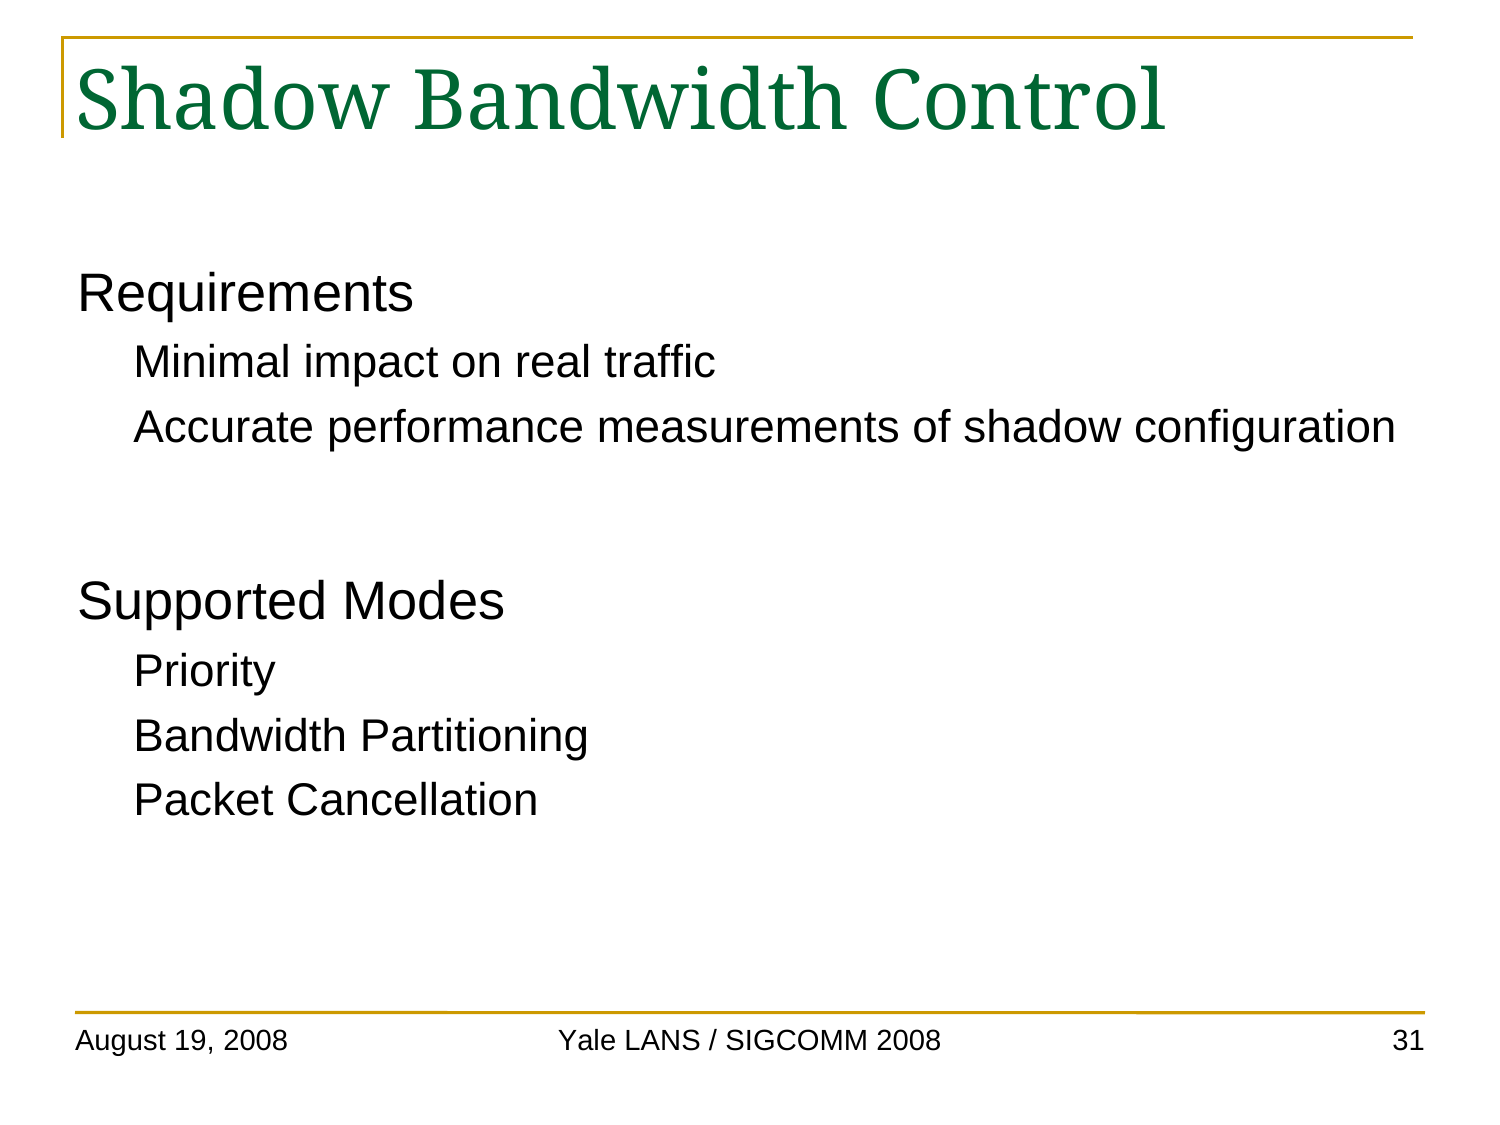

# Shadow Bandwidth Control
Requirements
Minimal impact on real traffic
Accurate performance measurements of shadow configuration
Supported Modes
Priority
Bandwidth Partitioning
Packet Cancellation
August 19, 2008
Yale LANS / SIGCOMM 2008
31